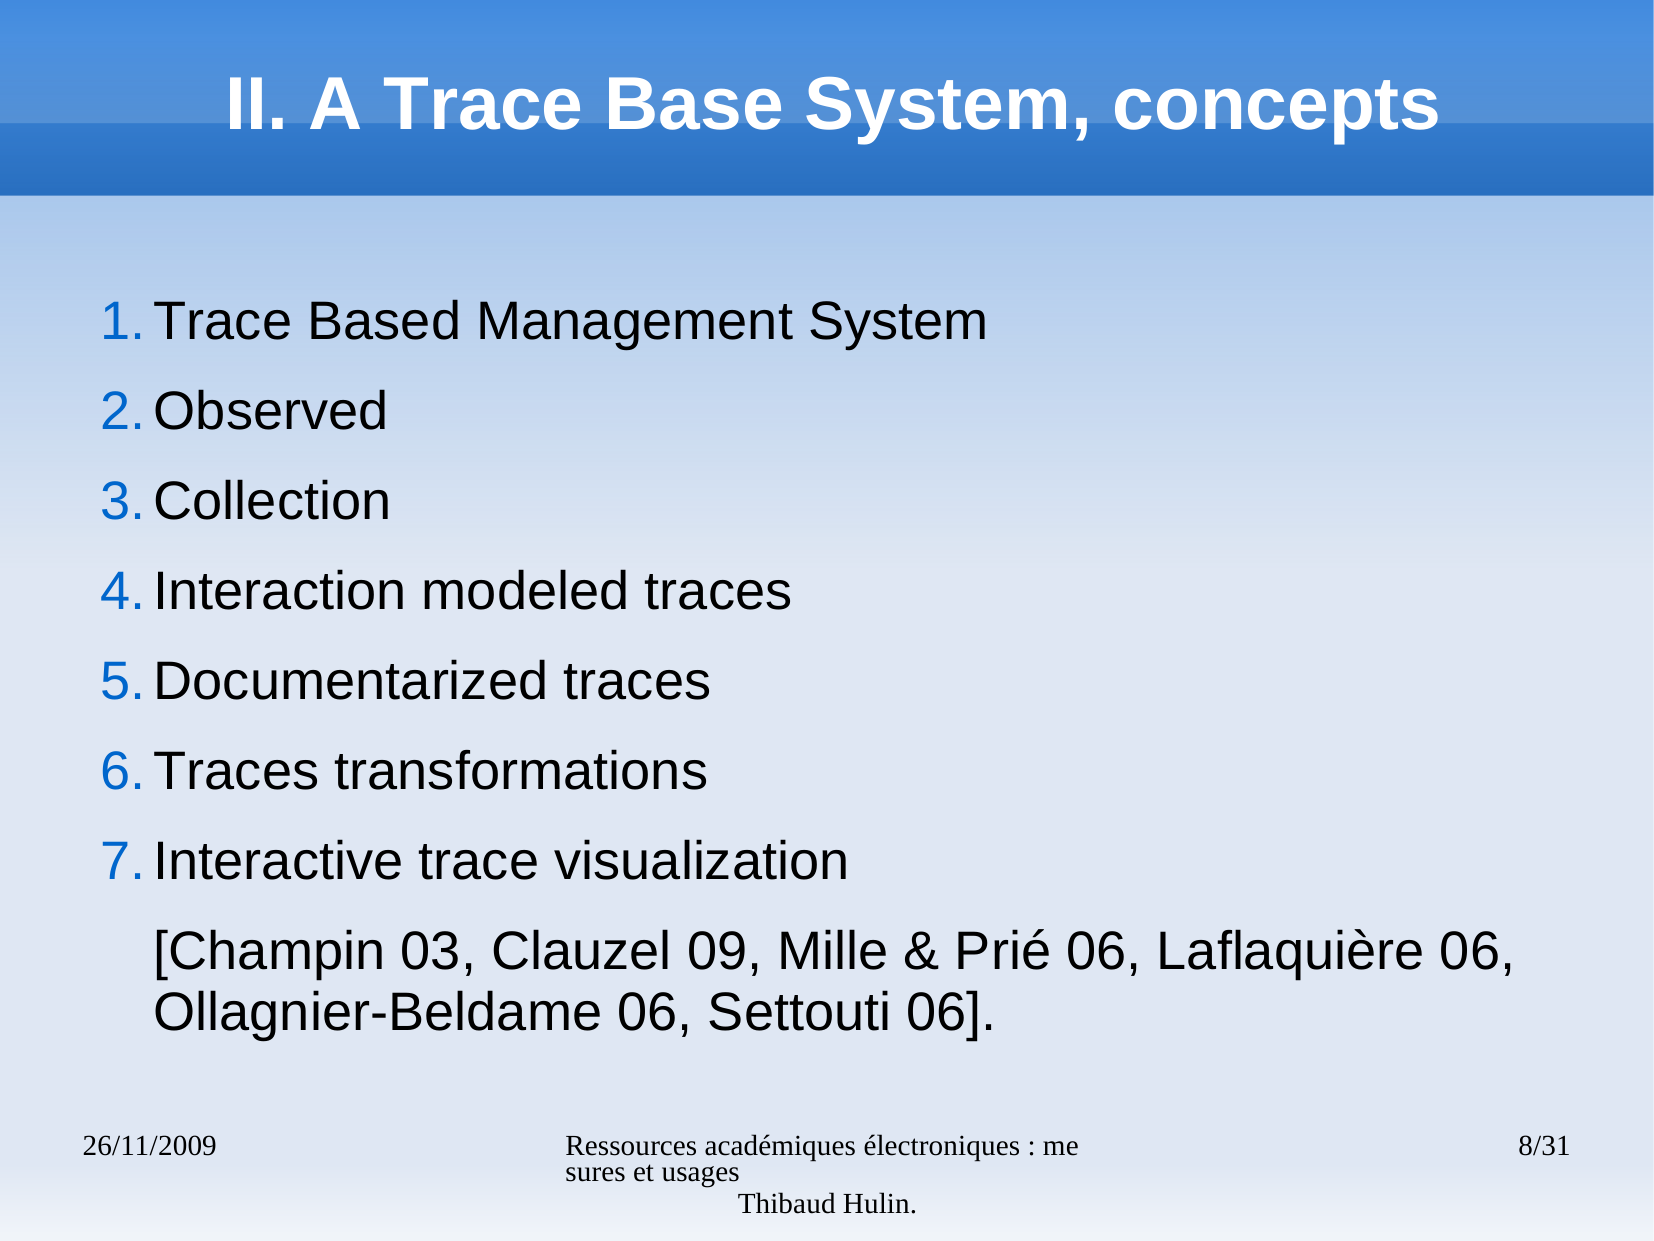

# II. A Trace Base System, concepts
Trace Based Management System
Observed
Collection
Interaction modeled traces
Documentarized traces
Traces transformations
Interactive trace visualization
[Champin 03, Clauzel 09, Mille & Prié 06, Laflaquière 06, Ollagnier-Beldame 06, Settouti 06].
26/11/2009
Ressources académiques électroniques : mesures et usages
8